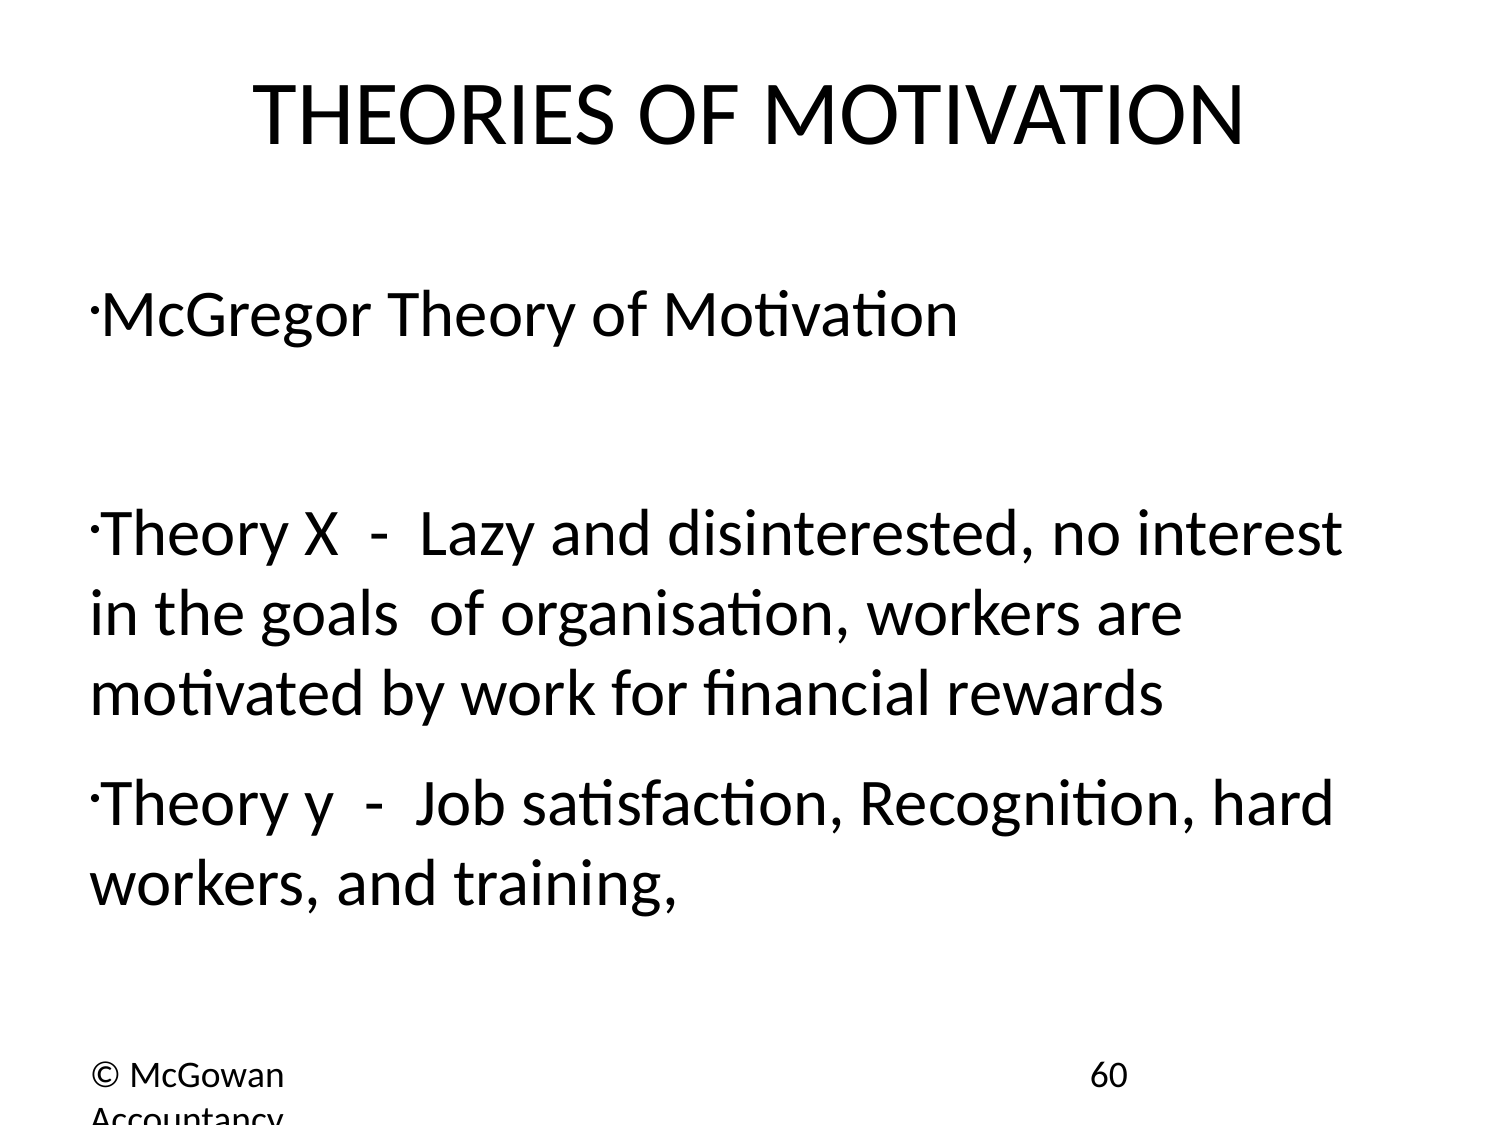

# THEORIES OF MOTIVATION
McGregor Theory of Motivation
Theory X - Lazy and disinterested, no interest in the goals of organisation, workers are motivated by work for financial rewards
Theory y - Job satisfaction, Recognition, hard workers, and training,
© McGowan Accountancy Services
60